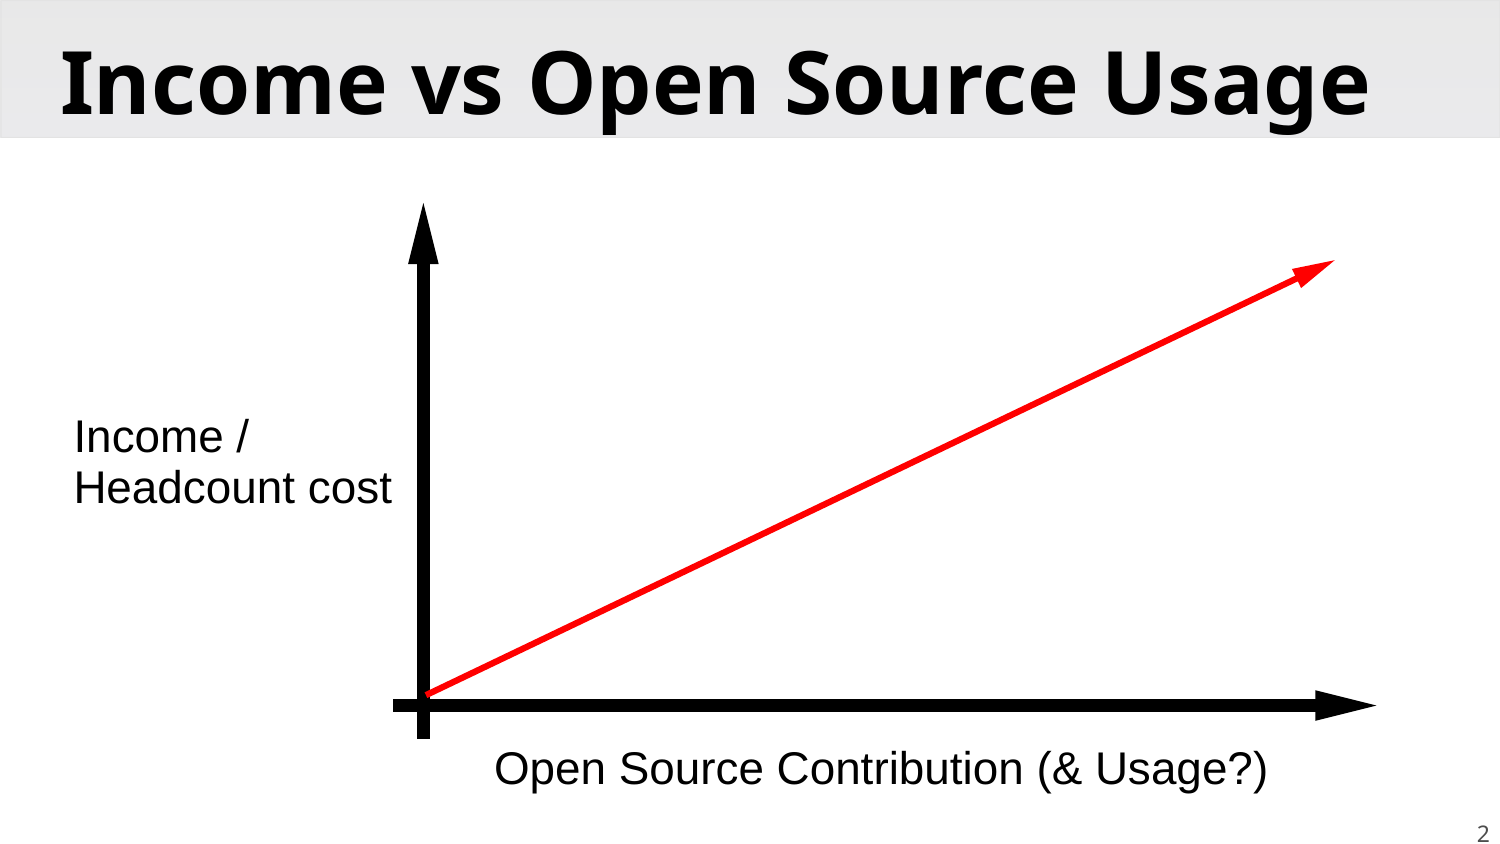

Income vs Open Source Usage
Income /
Headcount cost
Open Source Contribution (& Usage?)
2